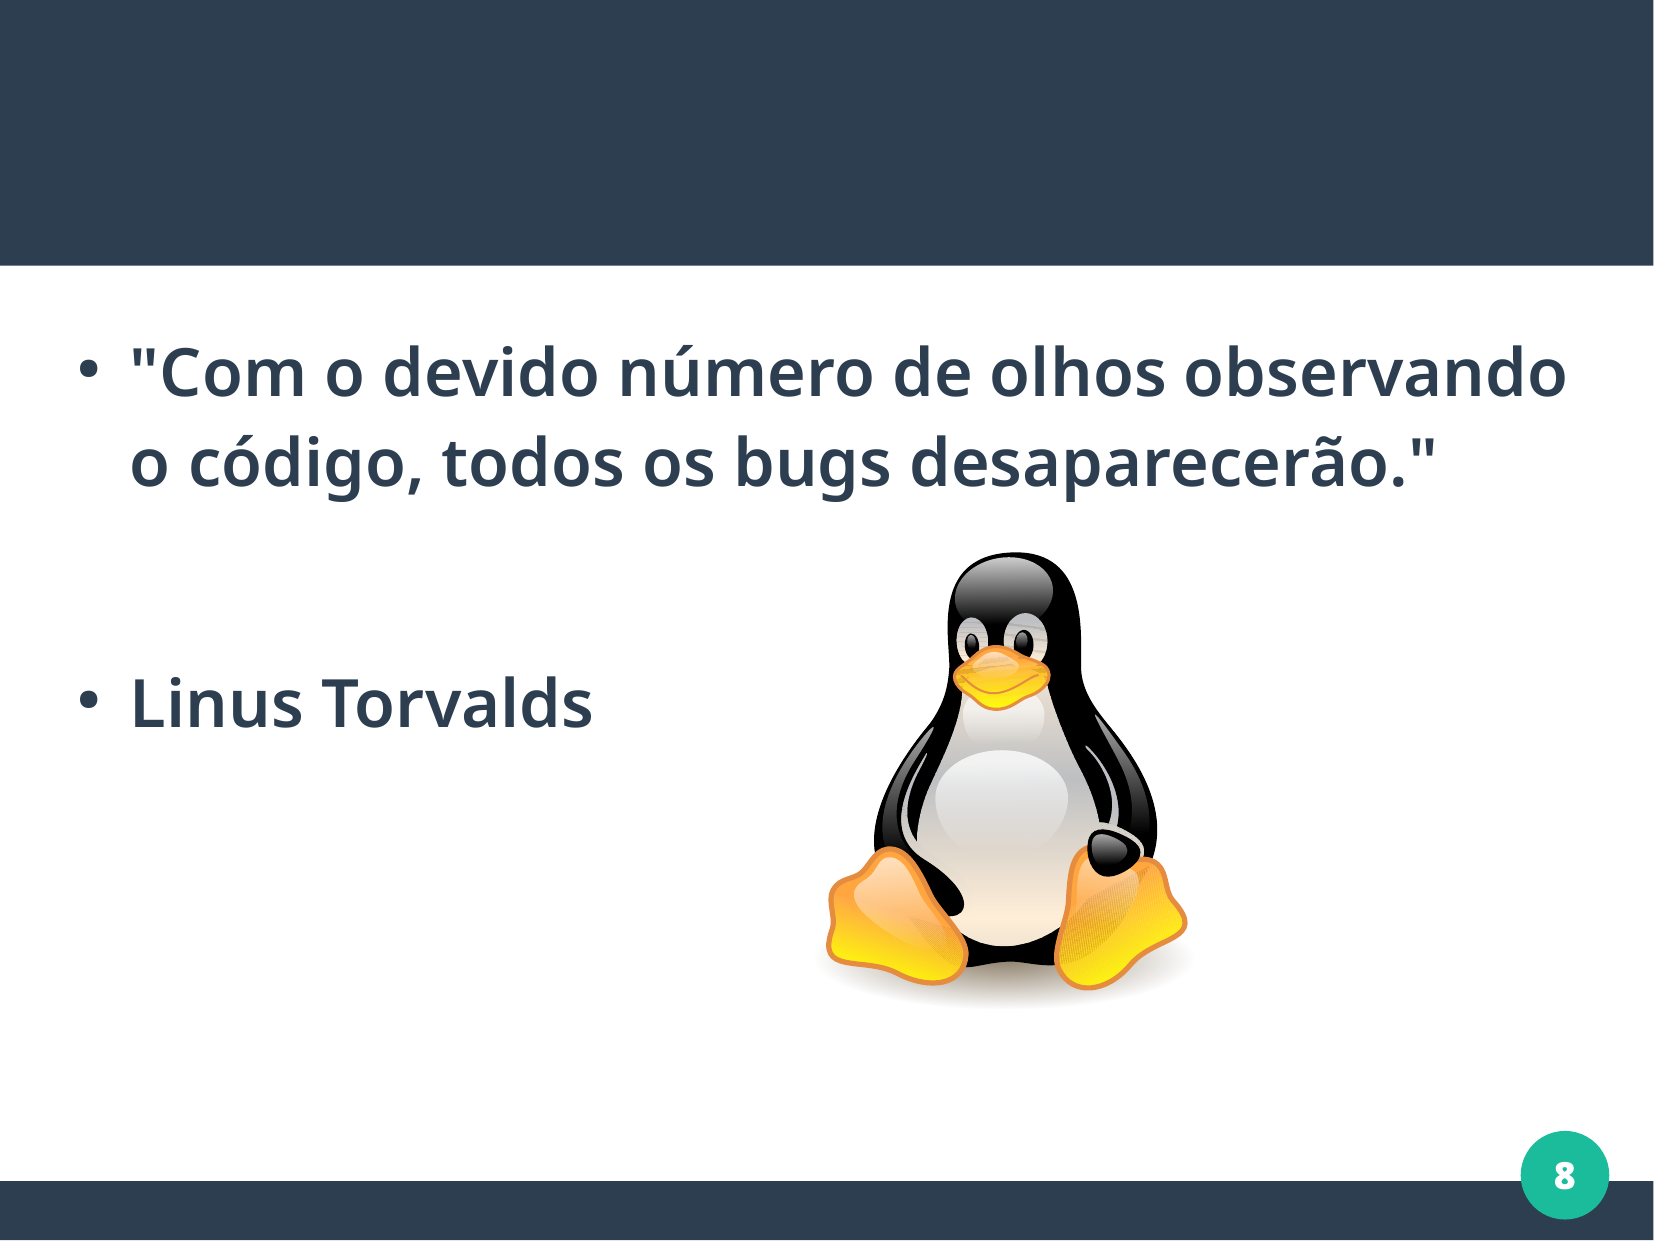

# "Com o devido número de olhos observando o código, todos os bugs desaparecerão."
Linus Torvalds
8